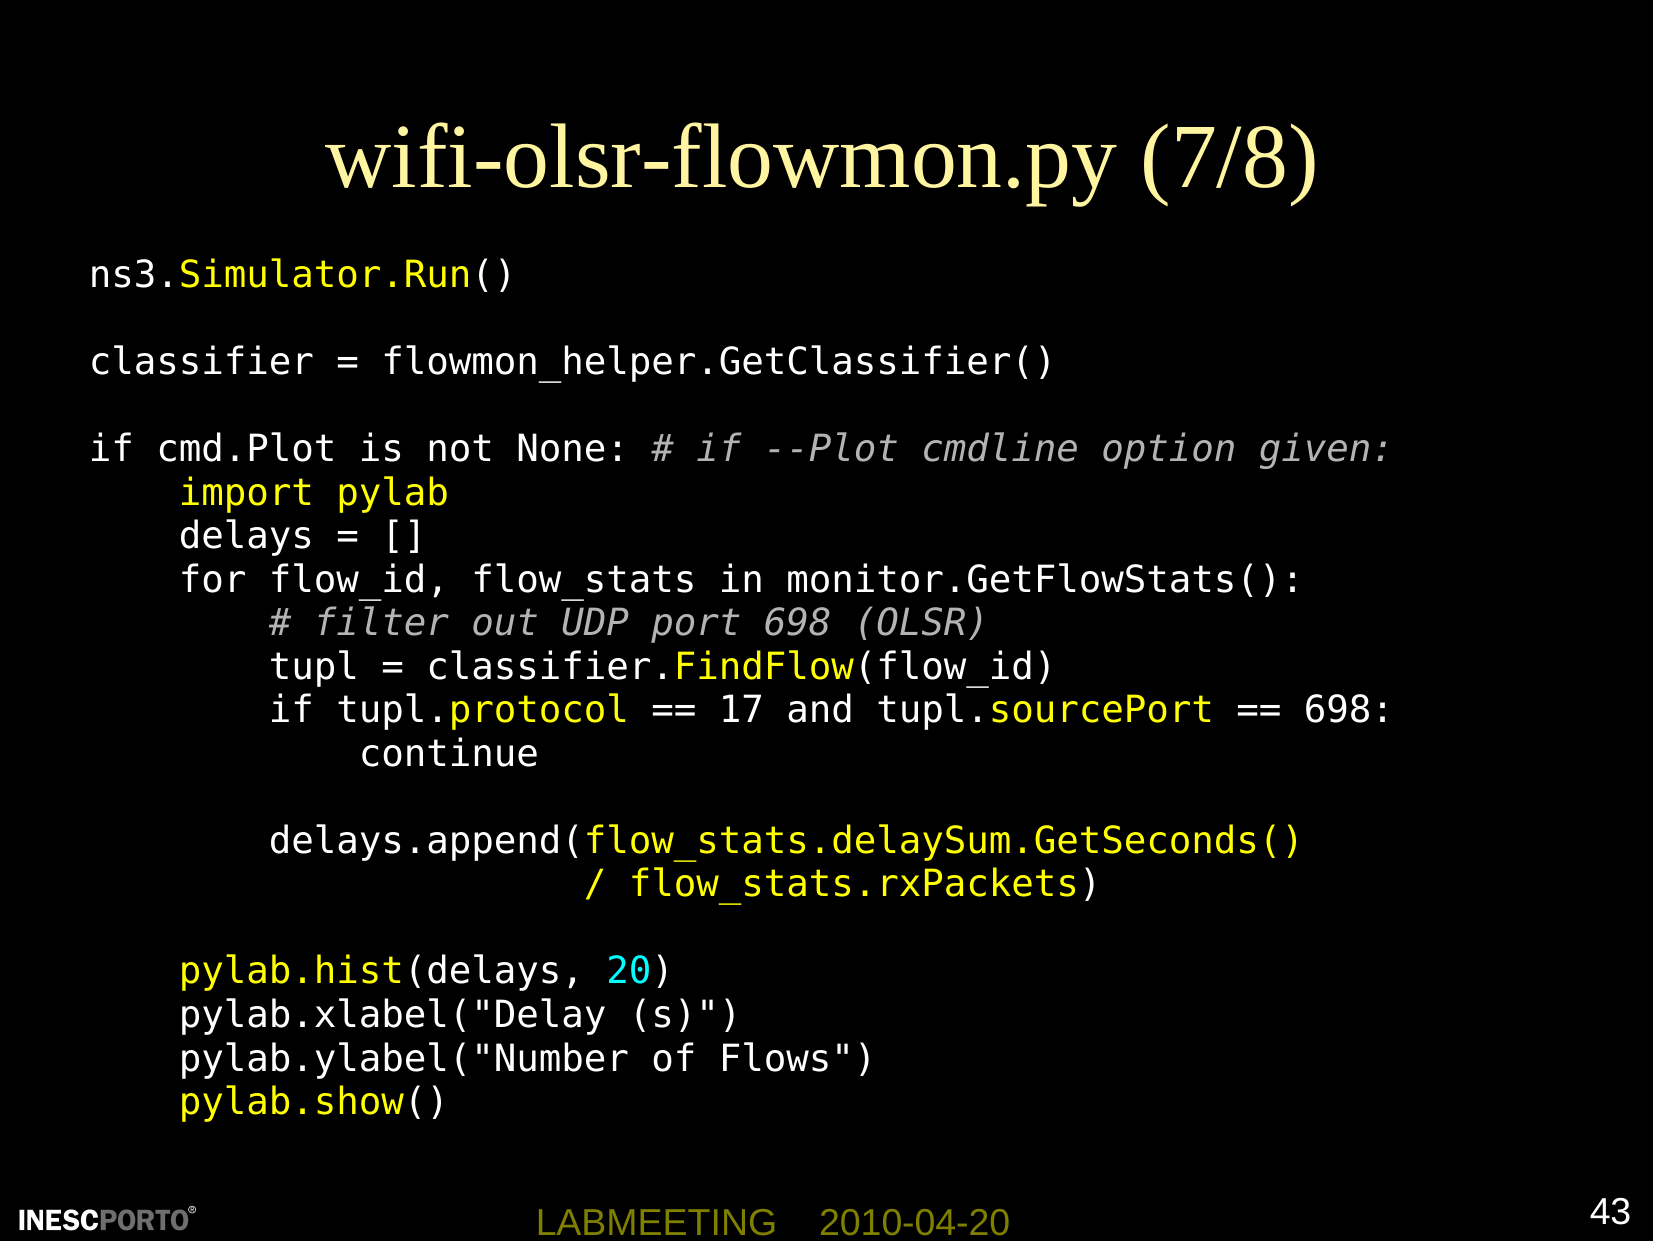

# wifi-olsr-flowmon.py (7/8)
 ns3.Simulator.Run()
 classifier = flowmon_helper.GetClassifier()
 if cmd.Plot is not None: # if --Plot cmdline option given:
 import pylab
 delays = []
 for flow_id, flow_stats in monitor.GetFlowStats():
 # filter out UDP port 698 (OLSR)
 tupl = classifier.FindFlow(flow_id)
 if tupl.protocol == 17 and tupl.sourcePort == 698:
 continue
 delays.append(flow_stats.delaySum.GetSeconds()
 / flow_stats.rxPackets)
 pylab.hist(delays, 20)
 pylab.xlabel("Delay (s)")
 pylab.ylabel("Number of Flows")
 pylab.show()